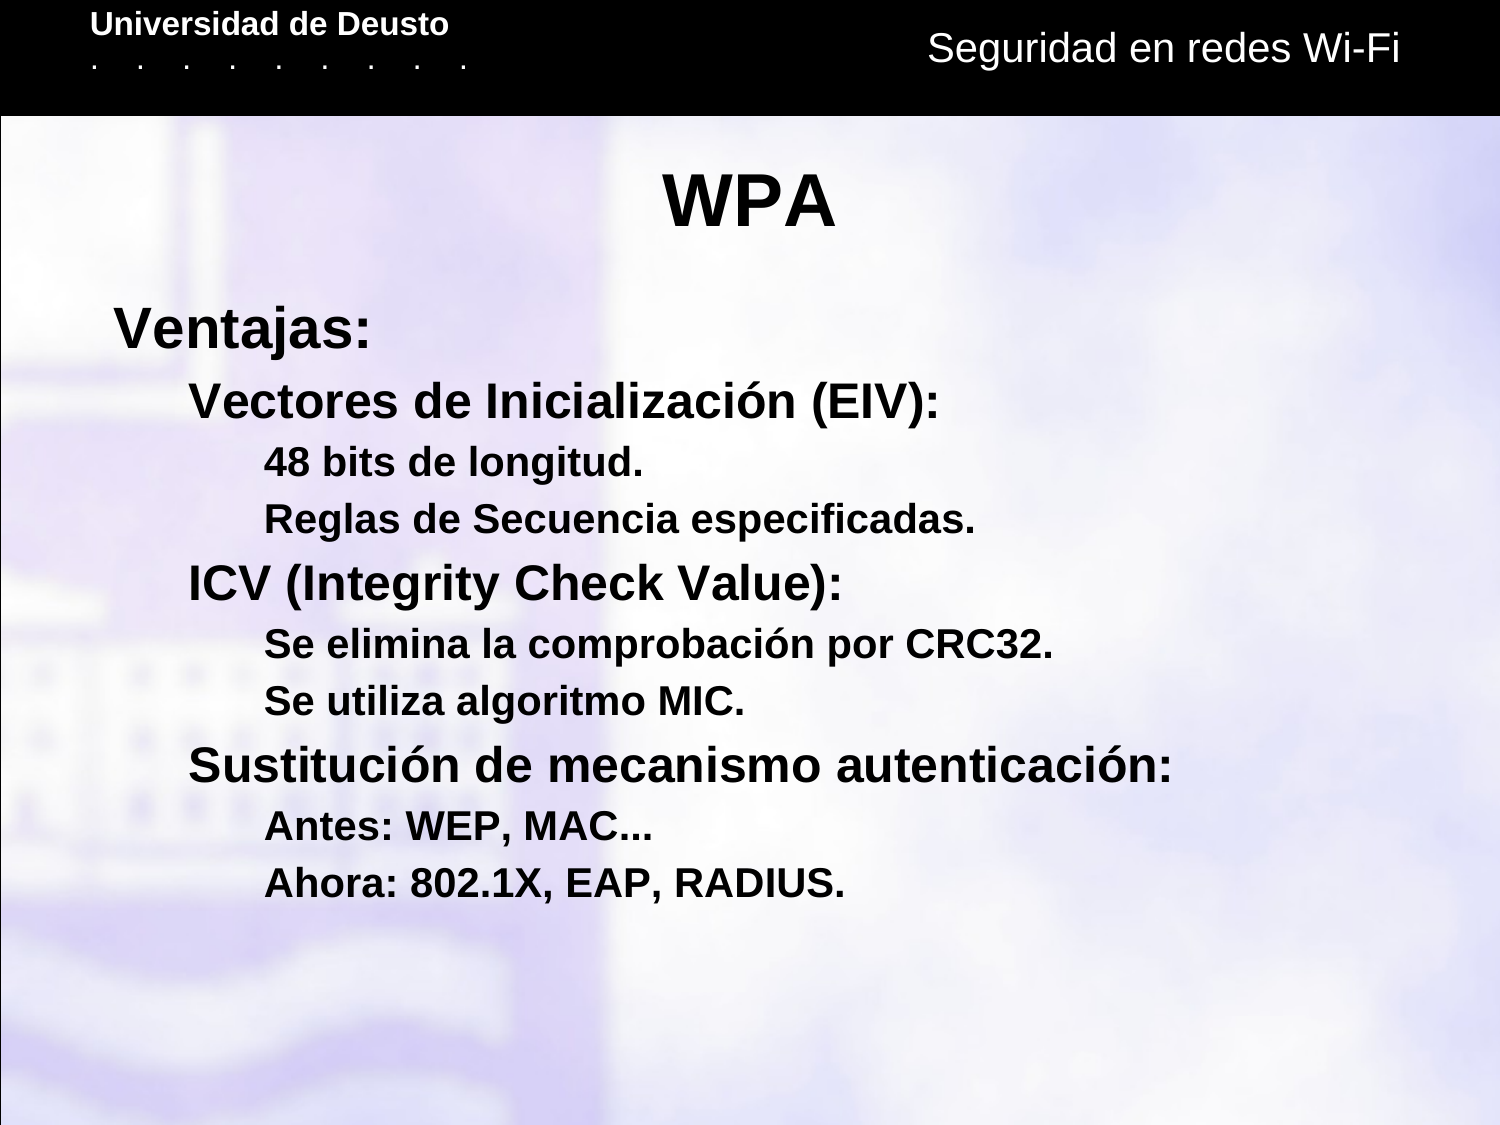

# WPA
Ventajas:
Vectores de Inicialización (EIV):
48 bits de longitud.
Reglas de Secuencia especificadas.
ICV (Integrity Check Value):
Se elimina la comprobación por CRC32.
Se utiliza algoritmo MIC.
Sustitución de mecanismo autenticación:
Antes: WEP, MAC...
Ahora: 802.1X, EAP, RADIUS.